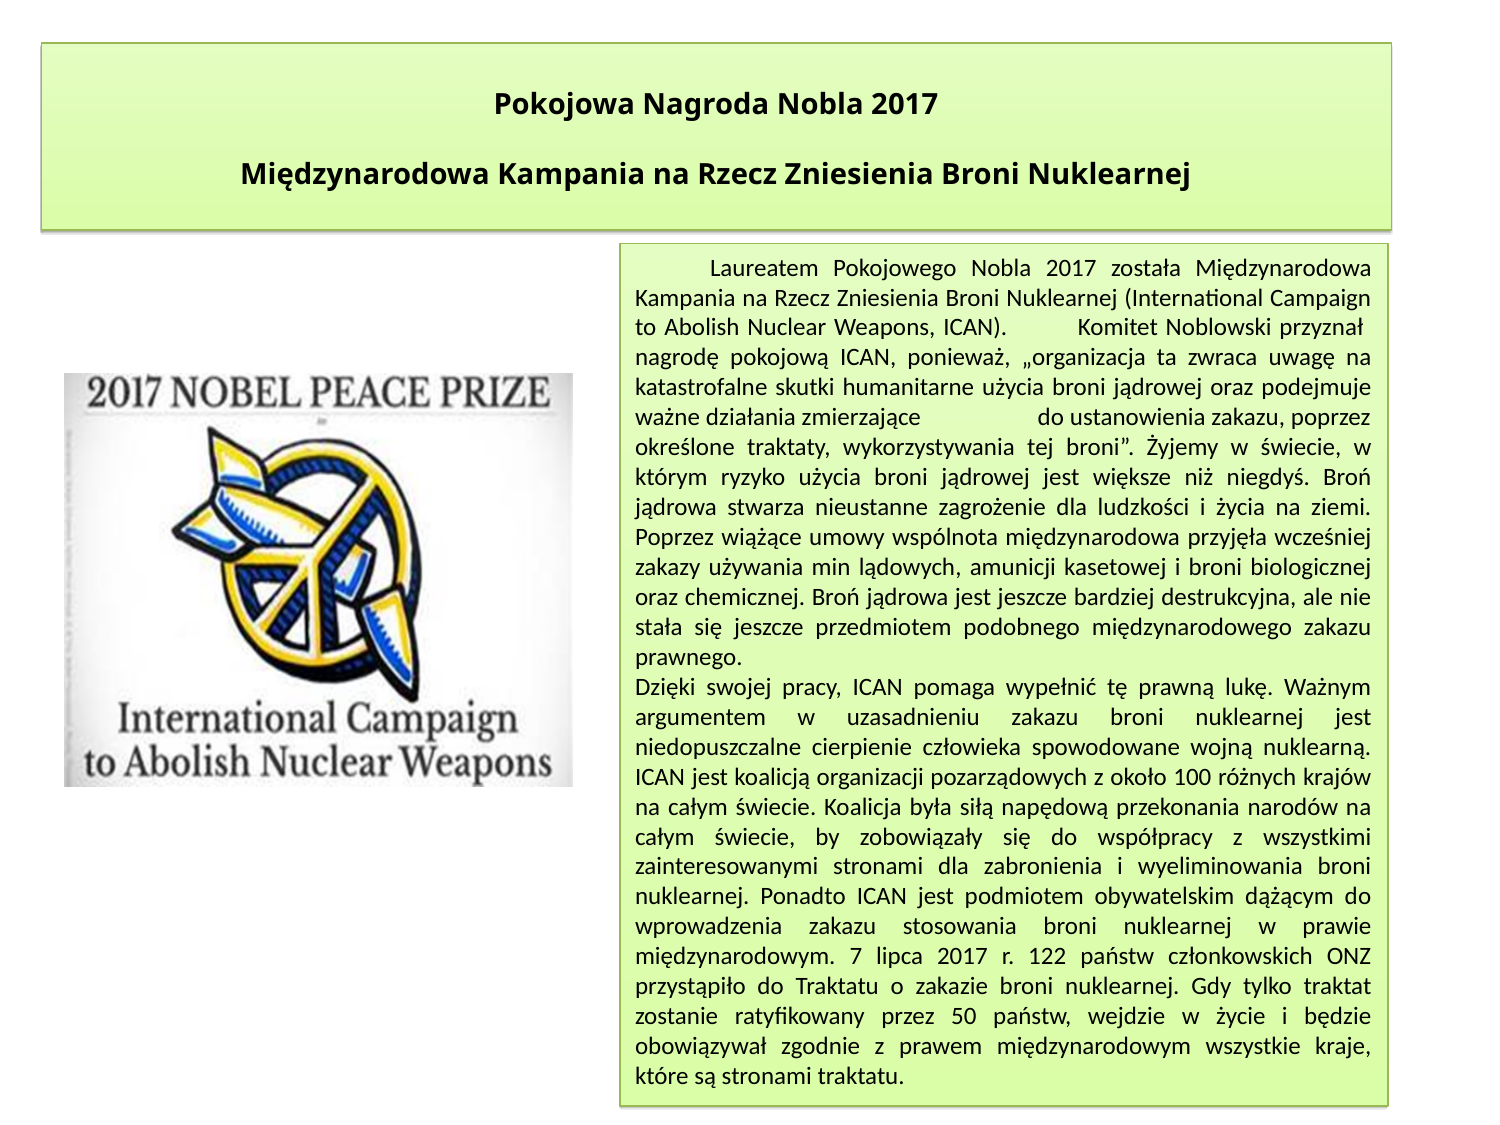

# Pokojowa Nagroda Nobla 2017 Międzynarodowa Kampania na Rzecz Zniesienia Broni Nuklearnej
	Laureatem Pokojowego Nobla 2017 została Międzynarodowa Kampania na Rzecz Zniesienia Broni Nuklearnej (International Campaign to Abolish Nuclear Weapons, ICAN). Komitet Noblowski przyznał nagrodę pokojową ICAN, ponieważ, „organizacja ta zwraca uwagę na katastrofalne skutki humanitarne użycia broni jądrowej oraz podejmuje ważne działania zmierzające do ustanowienia zakazu, poprzez określone traktaty, wykorzystywania tej broni”. Żyjemy w świecie, w którym ryzyko użycia broni jądrowej jest większe niż niegdyś. Broń jądrowa stwarza nieustanne zagrożenie dla ludzkości i życia na ziemi. Poprzez wiążące umowy wspólnota międzynarodowa przyjęła wcześniej zakazy używania min lądowych, amunicji kasetowej i broni biologicznej oraz chemicznej. Broń jądrowa jest jeszcze bardziej destrukcyjna, ale nie stała się jeszcze przedmiotem podobnego międzynarodowego zakazu prawnego.
Dzięki swojej pracy, ICAN pomaga wypełnić tę prawną lukę. Ważnym argumentem w uzasadnieniu zakazu broni nuklearnej jest niedopuszczalne cierpienie człowieka spowodowane wojną nuklearną. ICAN jest koalicją organizacji pozarządowych z około 100 różnych krajów na całym świecie. Koalicja była siłą napędową przekonania narodów na całym świecie, by zobowiązały się do współpracy z wszystkimi zainteresowanymi stronami dla zabronienia i wyeliminowania broni nuklearnej. Ponadto ICAN jest podmiotem obywatelskim dążącym do wprowadzenia zakazu stosowania broni nuklearnej w prawie międzynarodowym. 7 lipca 2017 r. 122 państw członkowskich ONZ przystąpiło do Traktatu o zakazie broni nuklearnej. Gdy tylko traktat zostanie ratyfikowany przez 50 państw, wejdzie w życie i będzie obowiązywał zgodnie z prawem międzynarodowym wszystkie kraje, które są stronami traktatu.